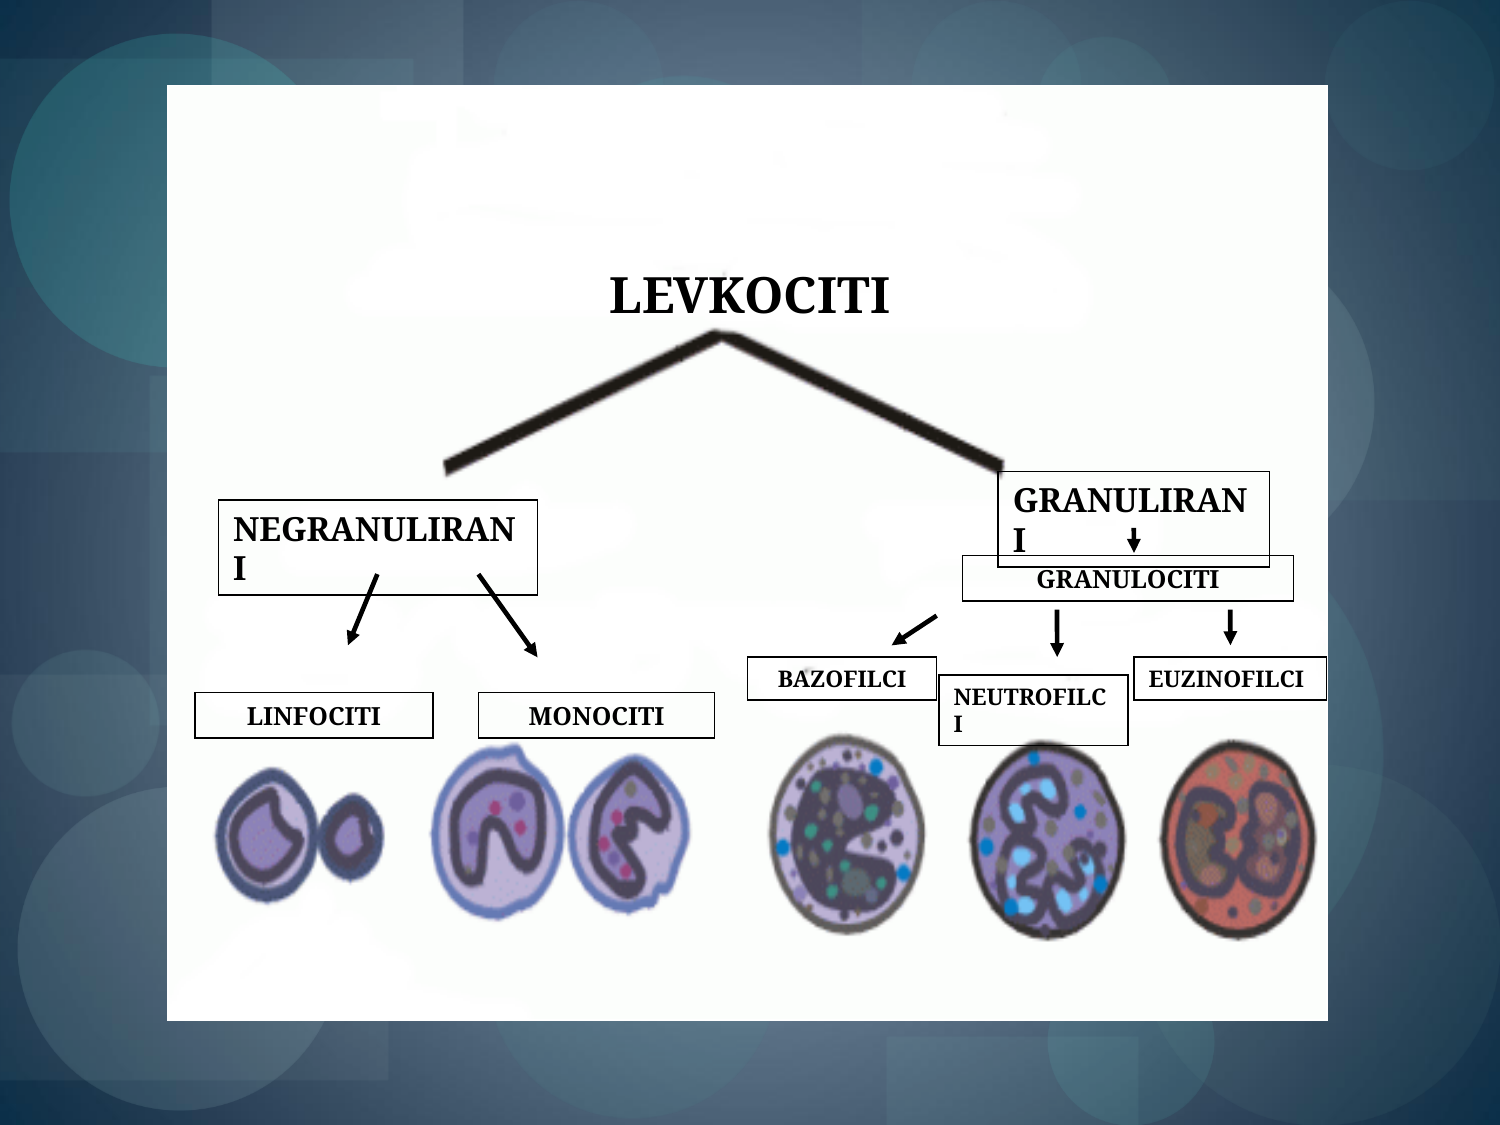

LEVKOCITI
GRANULIRANI
NEGRANULIRANI
GRANULOCITI
BAZOFILCI
EUZINOFILCI
NEUTROFILCI
LINFOCITI
MONOCITI